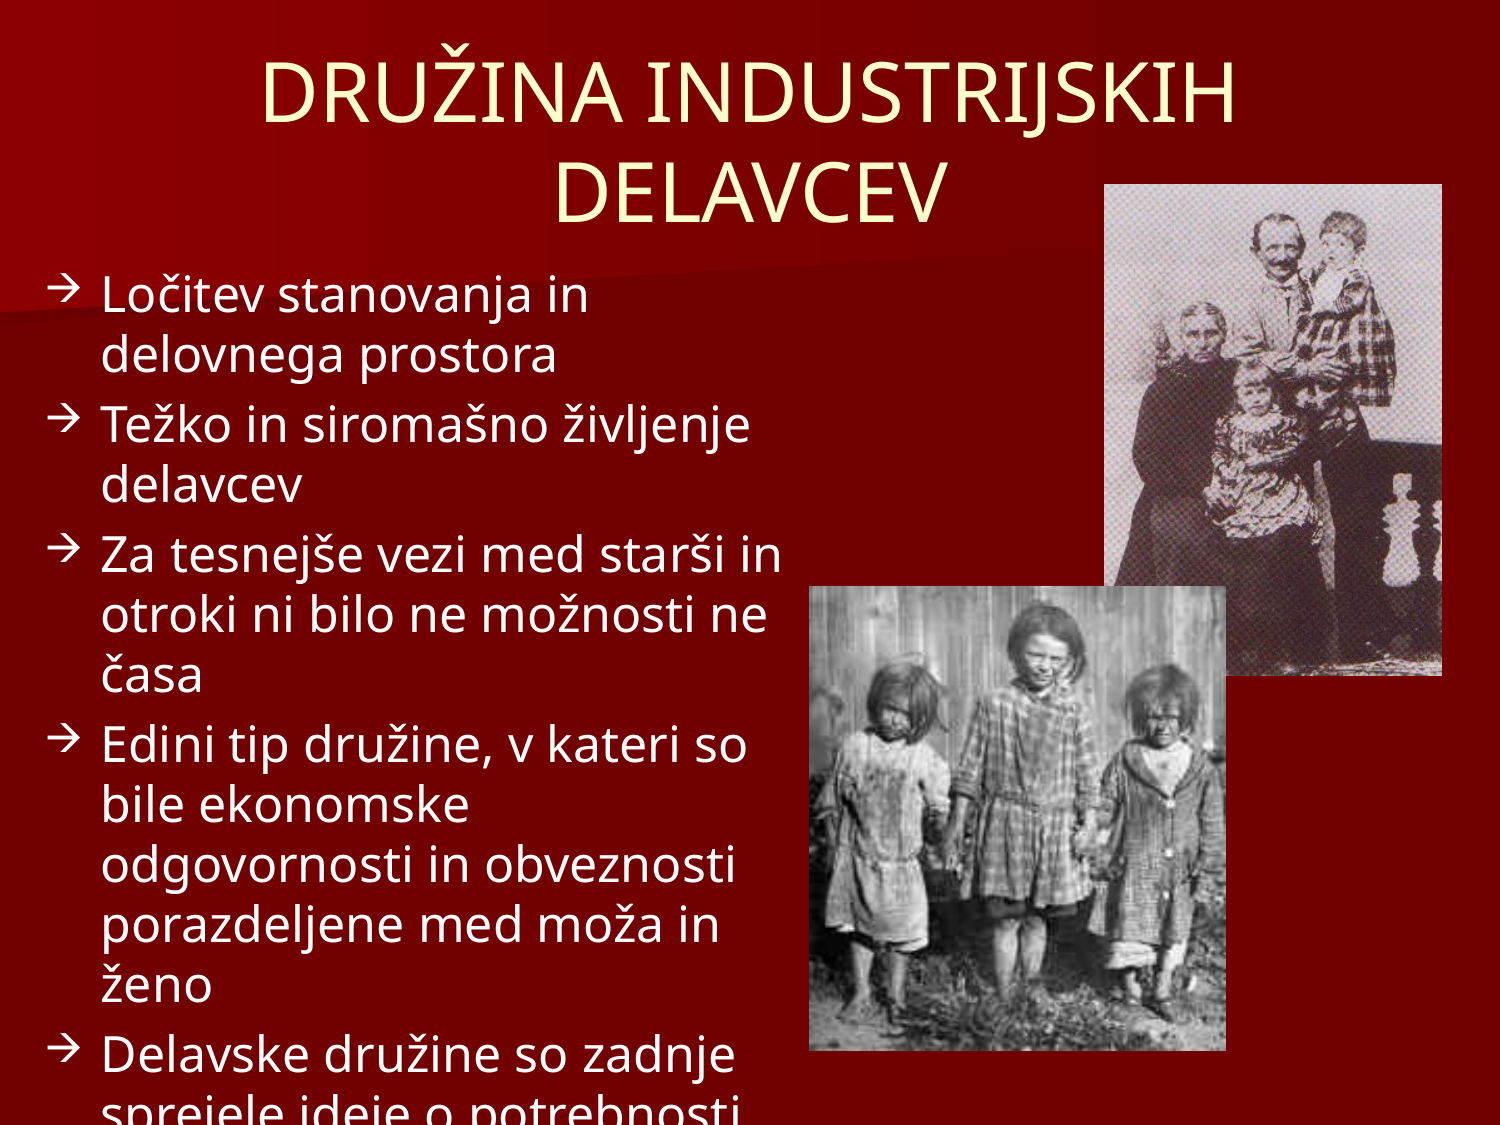

# DRUŽINA INDUSTRIJSKIH DELAVCEV
Ločitev stanovanja in delovnega prostora
Težko in siromašno življenje delavcev
Za tesnejše vezi med starši in otroki ni bilo ne možnosti ne časa
Edini tip družine, v kateri so bile ekonomske odgovornosti in obveznosti porazdeljene med moža in ženo
Delavske družine so zadnje sprejele ideje o potrebnosti negovanja medsebojnih čustvenih vezi v družini in vlaganja ljubezni in denarja v otroke